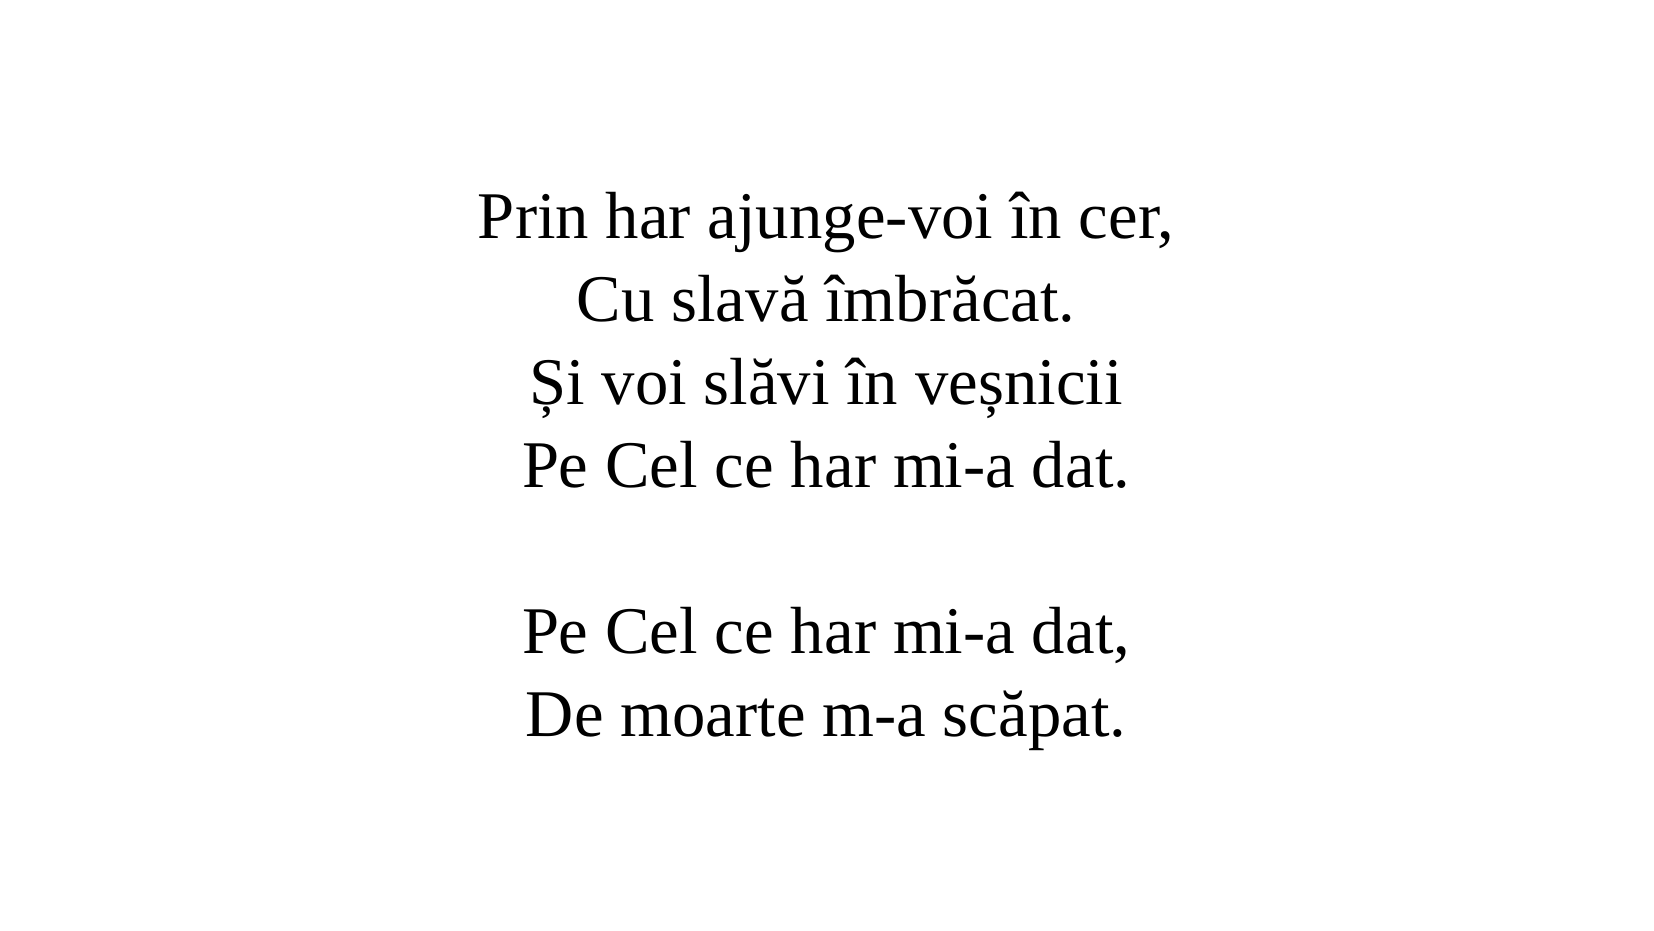

# Prin har ajunge-voi în cer,
Cu slavă îmbrăcat.
Și voi slăvi în veșnicii
Pe Cel ce har mi-a dat.
Pe Cel ce har mi-a dat,
De moarte m-a scăpat.